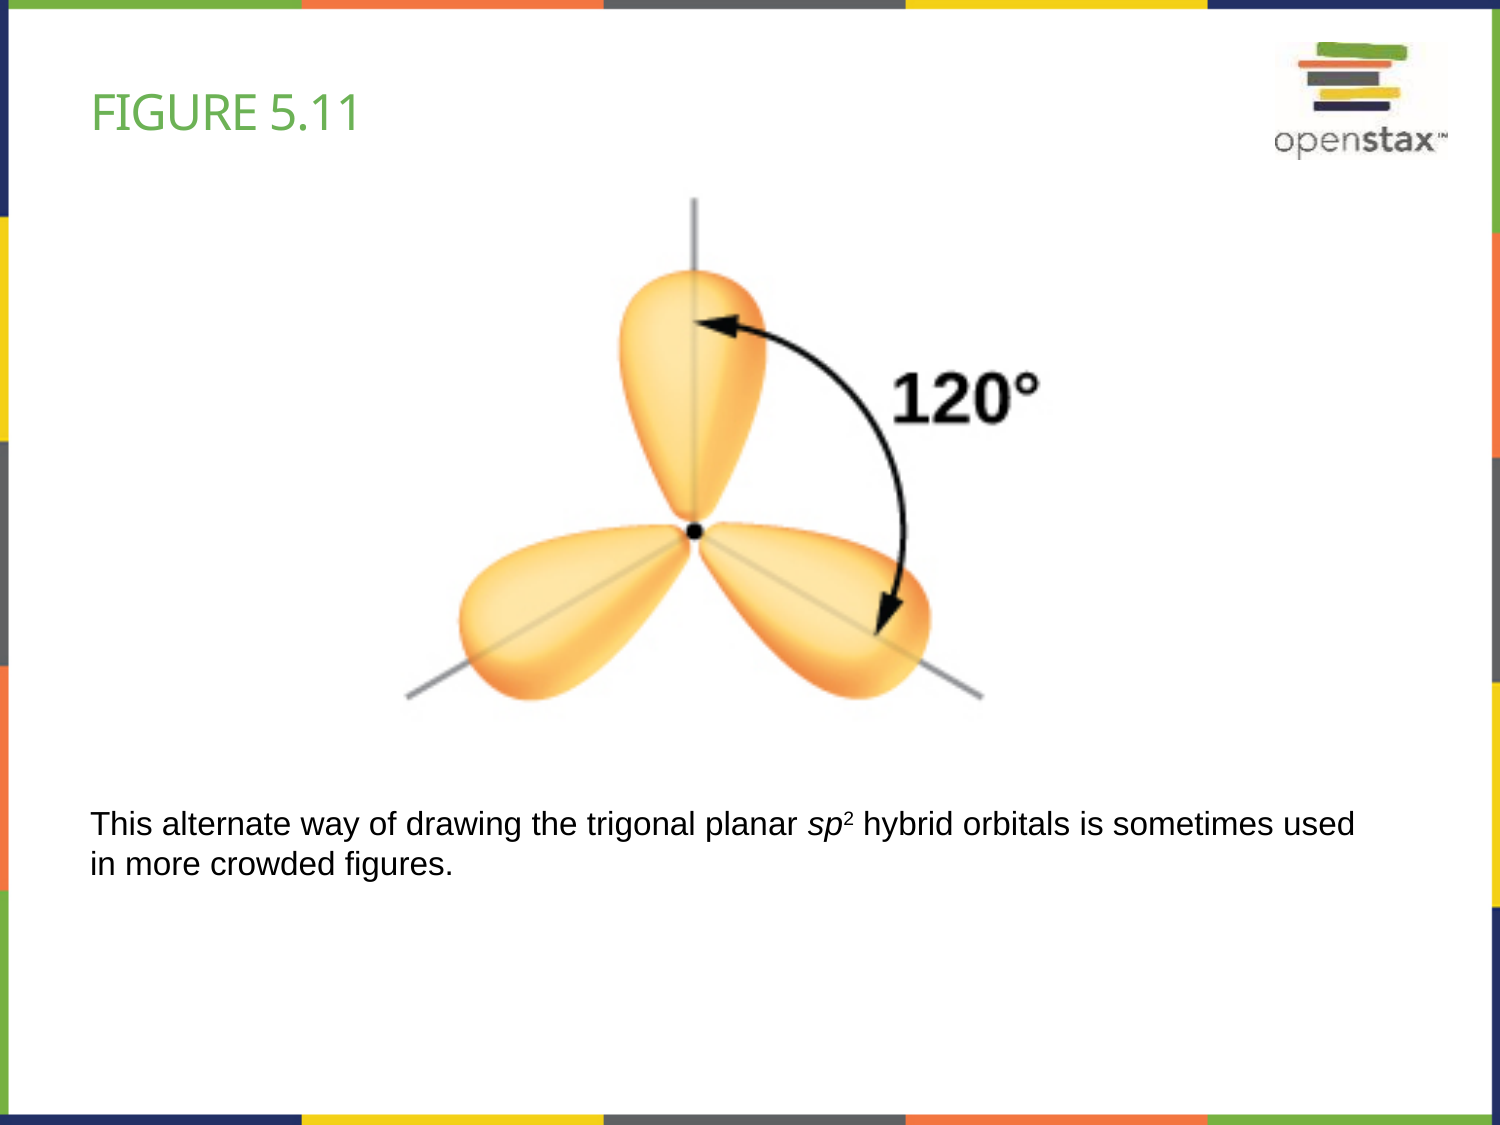

# Figure 5.11
This alternate way of drawing the trigonal planar sp2 hybrid orbitals is sometimes used in more crowded figures.